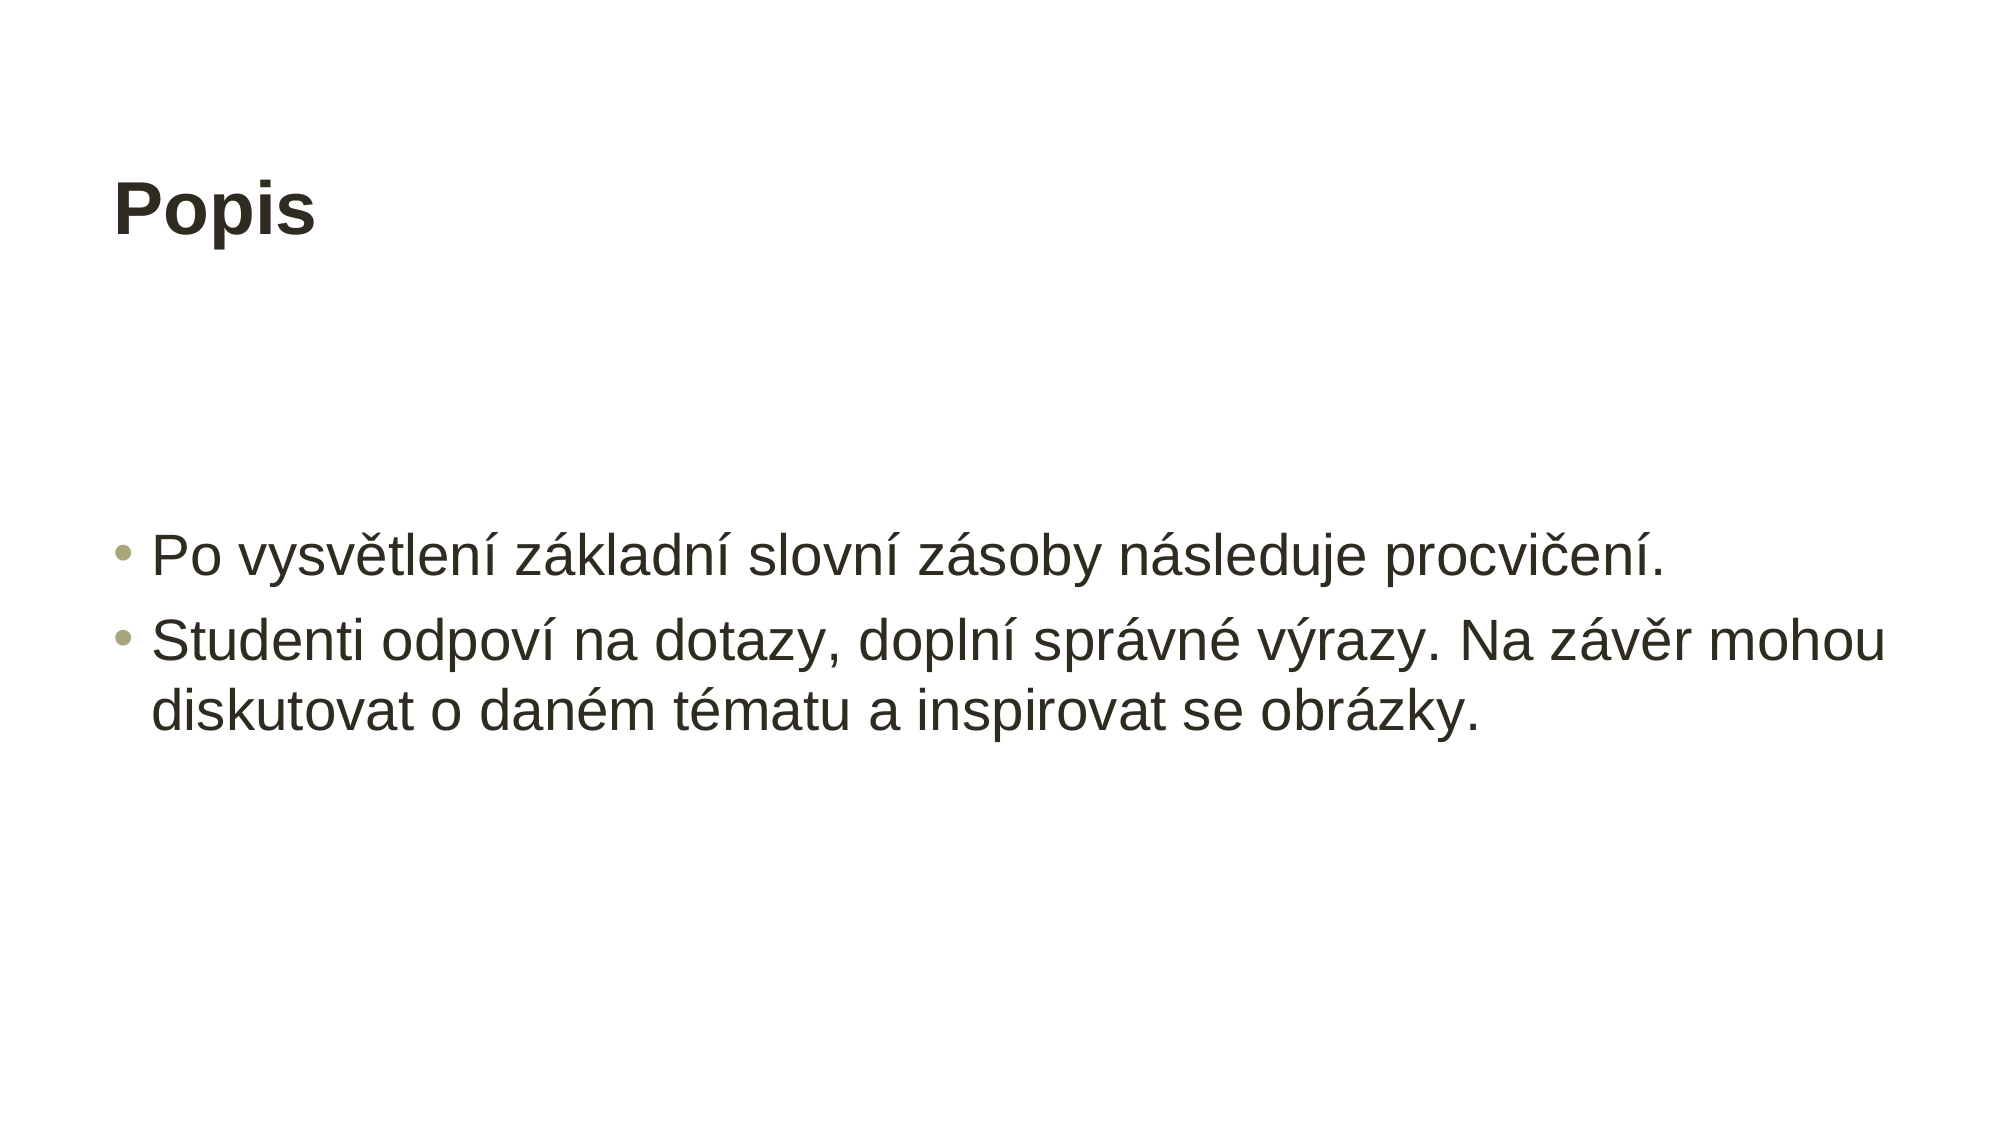

# Popis
Po vysvětlení základní slovní zásoby následuje procvičení.
Studenti odpoví na dotazy, doplní správné výrazy. Na závěr mohou diskutovat o daném tématu a inspirovat se obrázky.